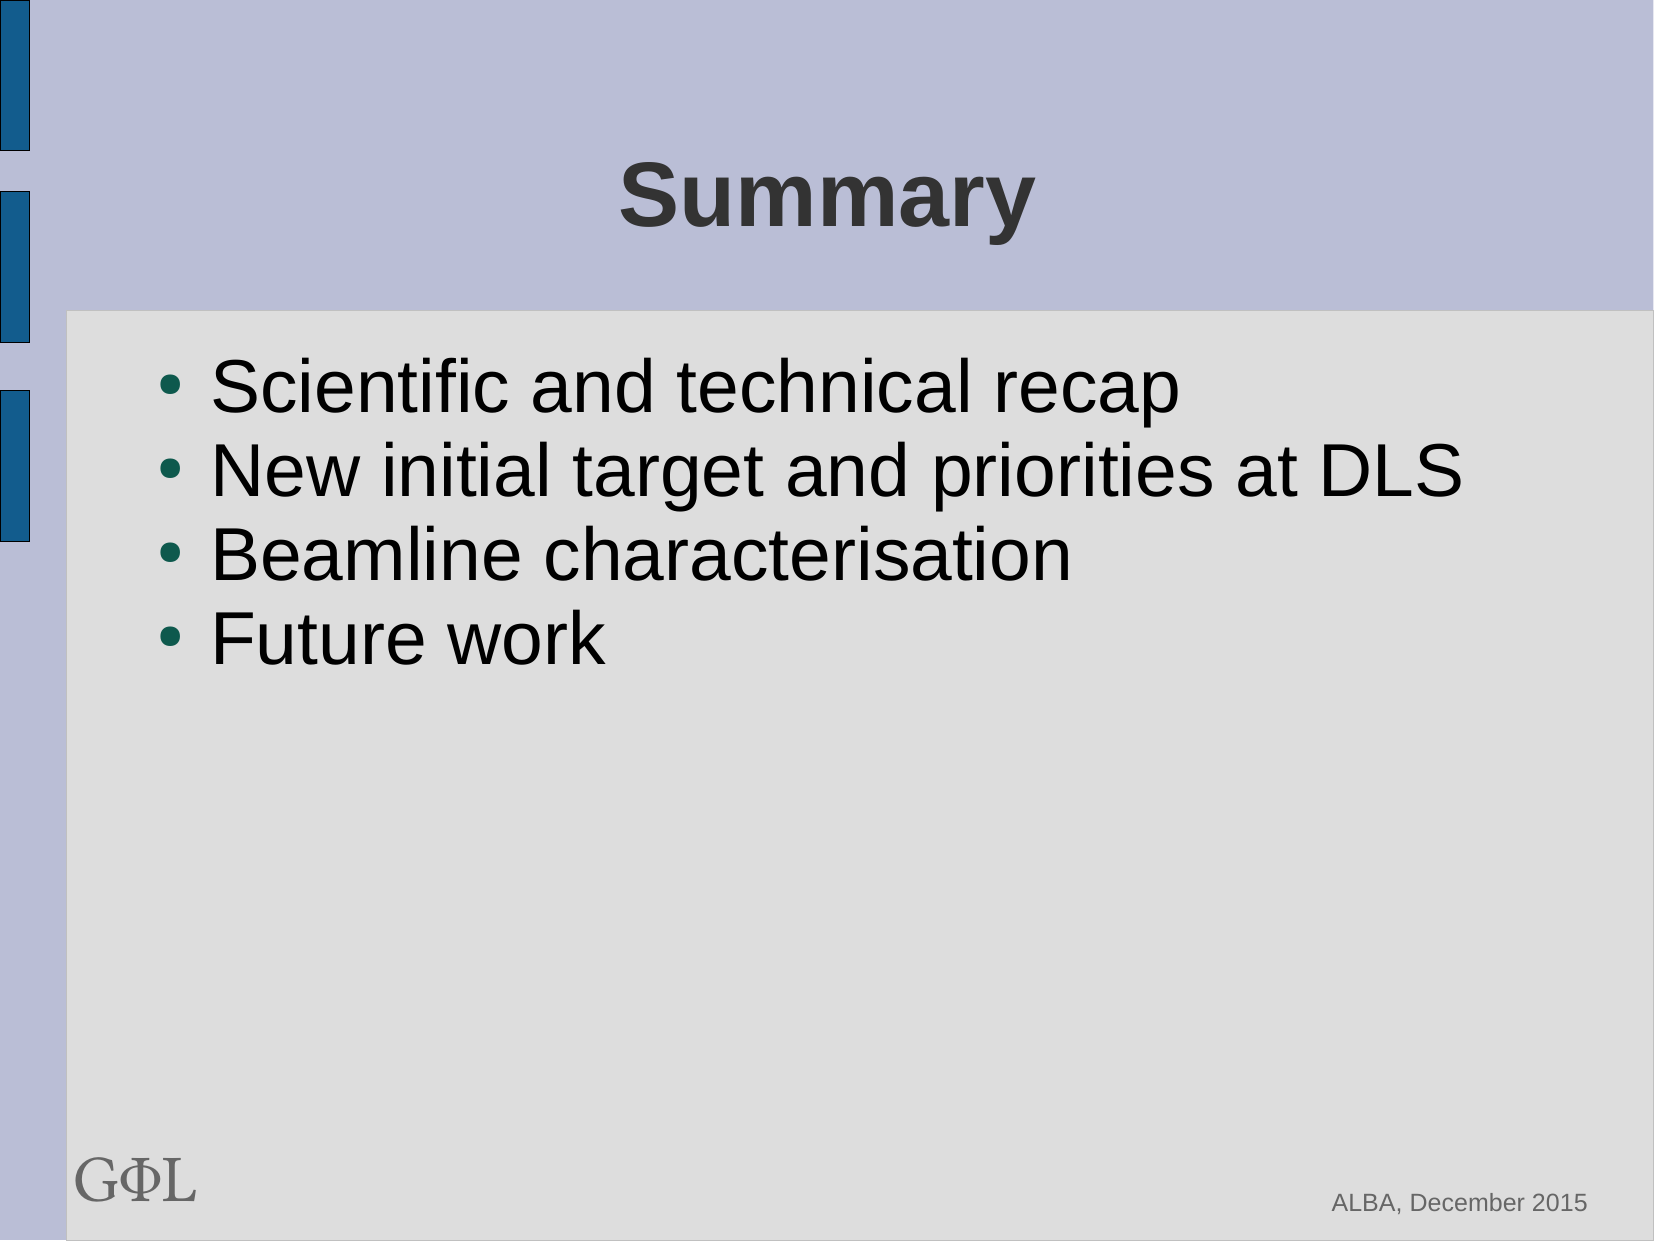

# Summary
Scientific and technical recap
New initial target and priorities at DLS
Beamline characterisation
Future work